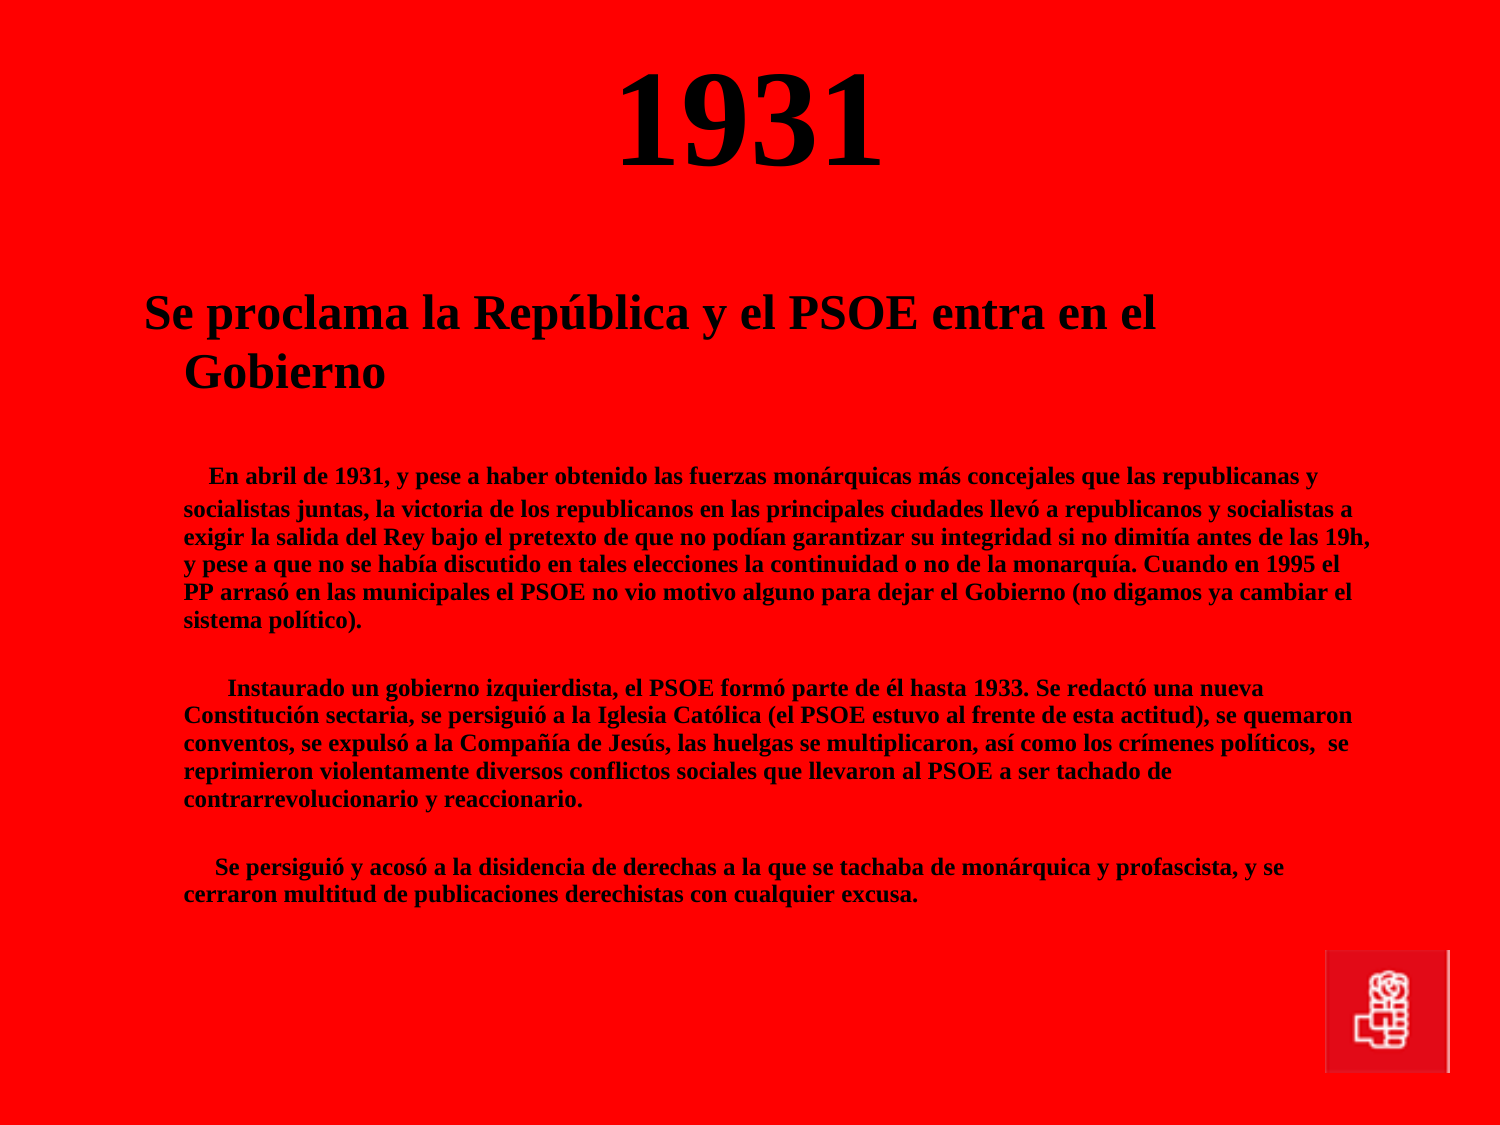

# 1931
 Se proclama la República y el PSOE entra en el Gobierno
 En abril de 1931, y pese a haber obtenido las fuerzas monárquicas más concejales que las republicanas y socialistas juntas, la victoria de los republicanos en las principales ciudades llevó a republicanos y socialistas a exigir la salida del Rey bajo el pretexto de que no podían garantizar su integridad si no dimitía antes de las 19h, y pese a que no se había discutido en tales elecciones la continuidad o no de la monarquía. Cuando en 1995 el PP arrasó en las municipales el PSOE no vio motivo alguno para dejar el Gobierno (no digamos ya cambiar el sistema político).
 Instaurado un gobierno izquierdista, el PSOE formó parte de él hasta 1933. Se redactó una nueva Constitución sectaria, se persiguió a la Iglesia Católica (el PSOE estuvo al frente de esta actitud), se quemaron conventos, se expulsó a la Compañía de Jesús, las huelgas se multiplicaron, así como los crímenes políticos, se reprimieron violentamente diversos conflictos sociales que llevaron al PSOE a ser tachado de contrarrevolucionario y reaccionario.
 Se persiguió y acosó a la disidencia de derechas a la que se tachaba de monárquica y profascista, y se cerraron multitud de publicaciones derechistas con cualquier excusa.